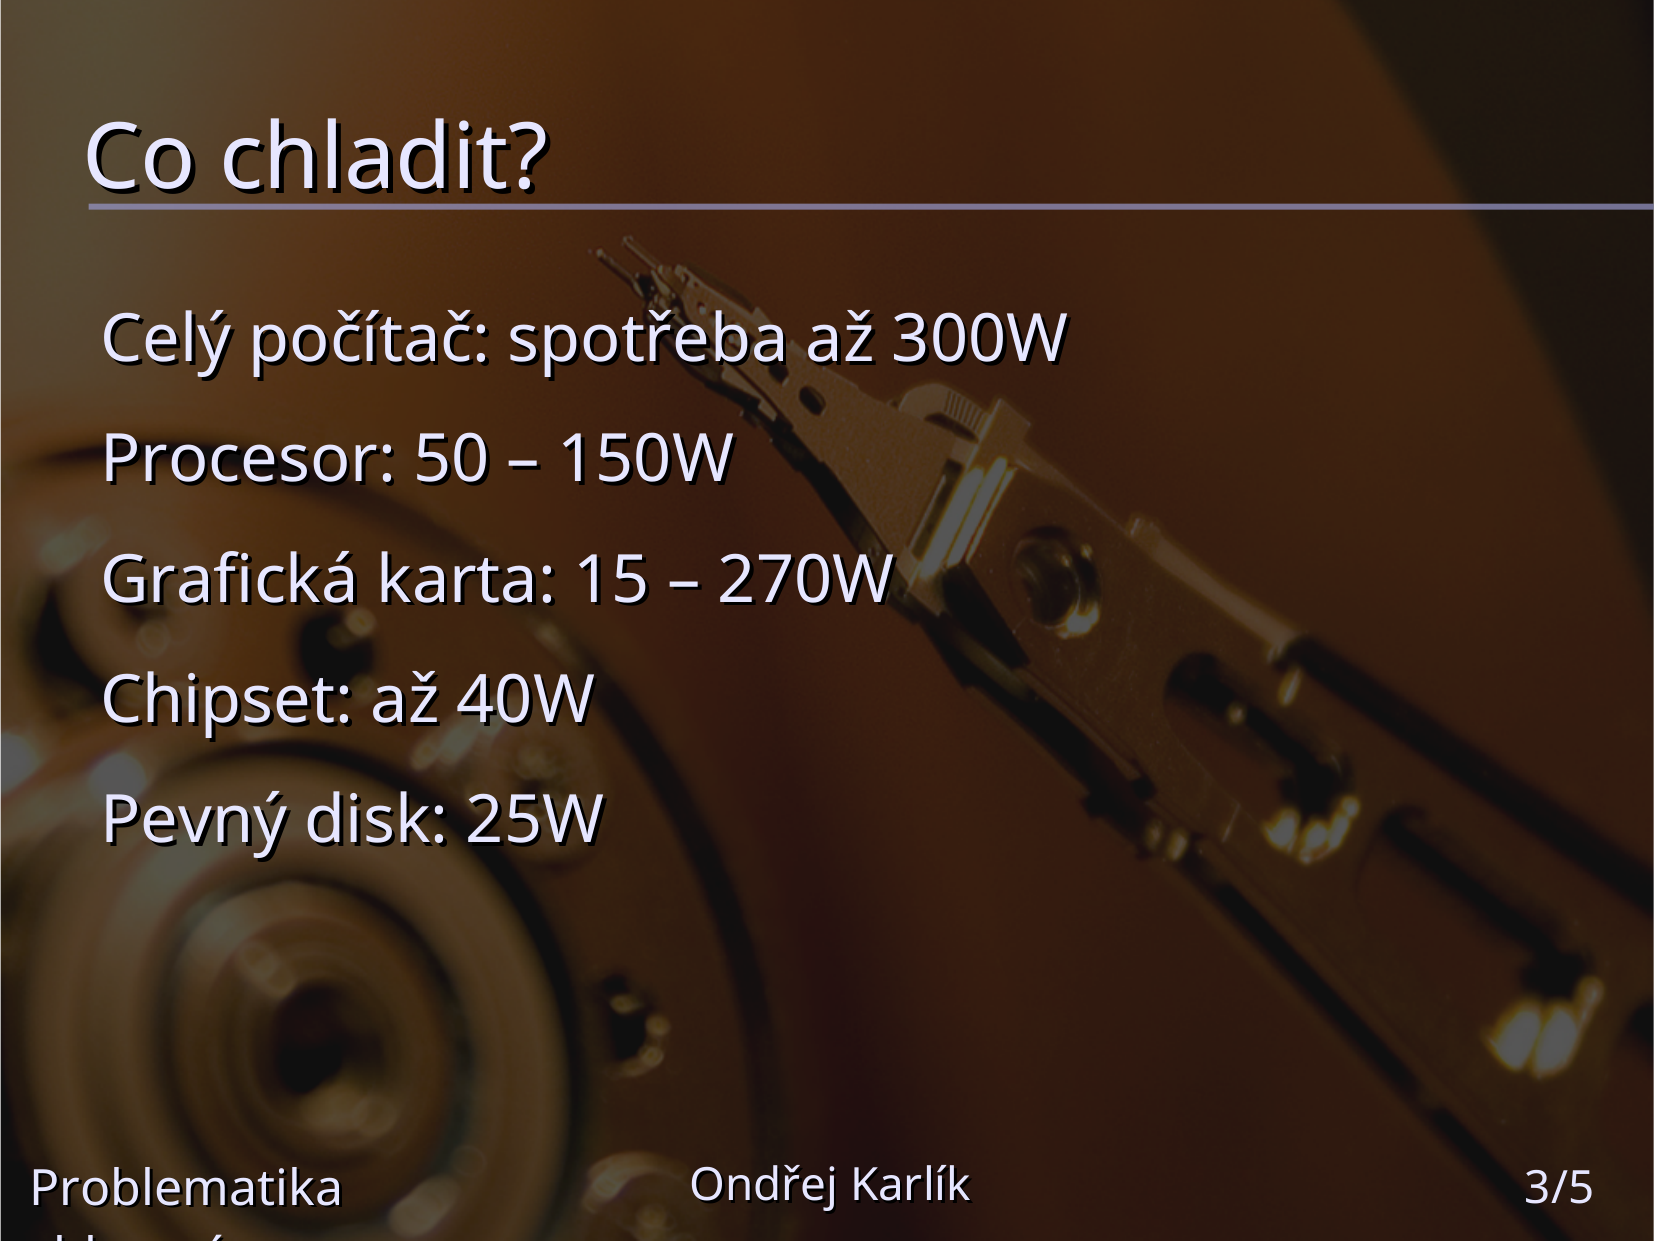

# Co chladit?
Celý počítač: spotřeba až 300W
Procesor: 50 – 150W
Grafická karta: 15 – 270W
Chipset: až 40W
Pevný disk: 25W
3